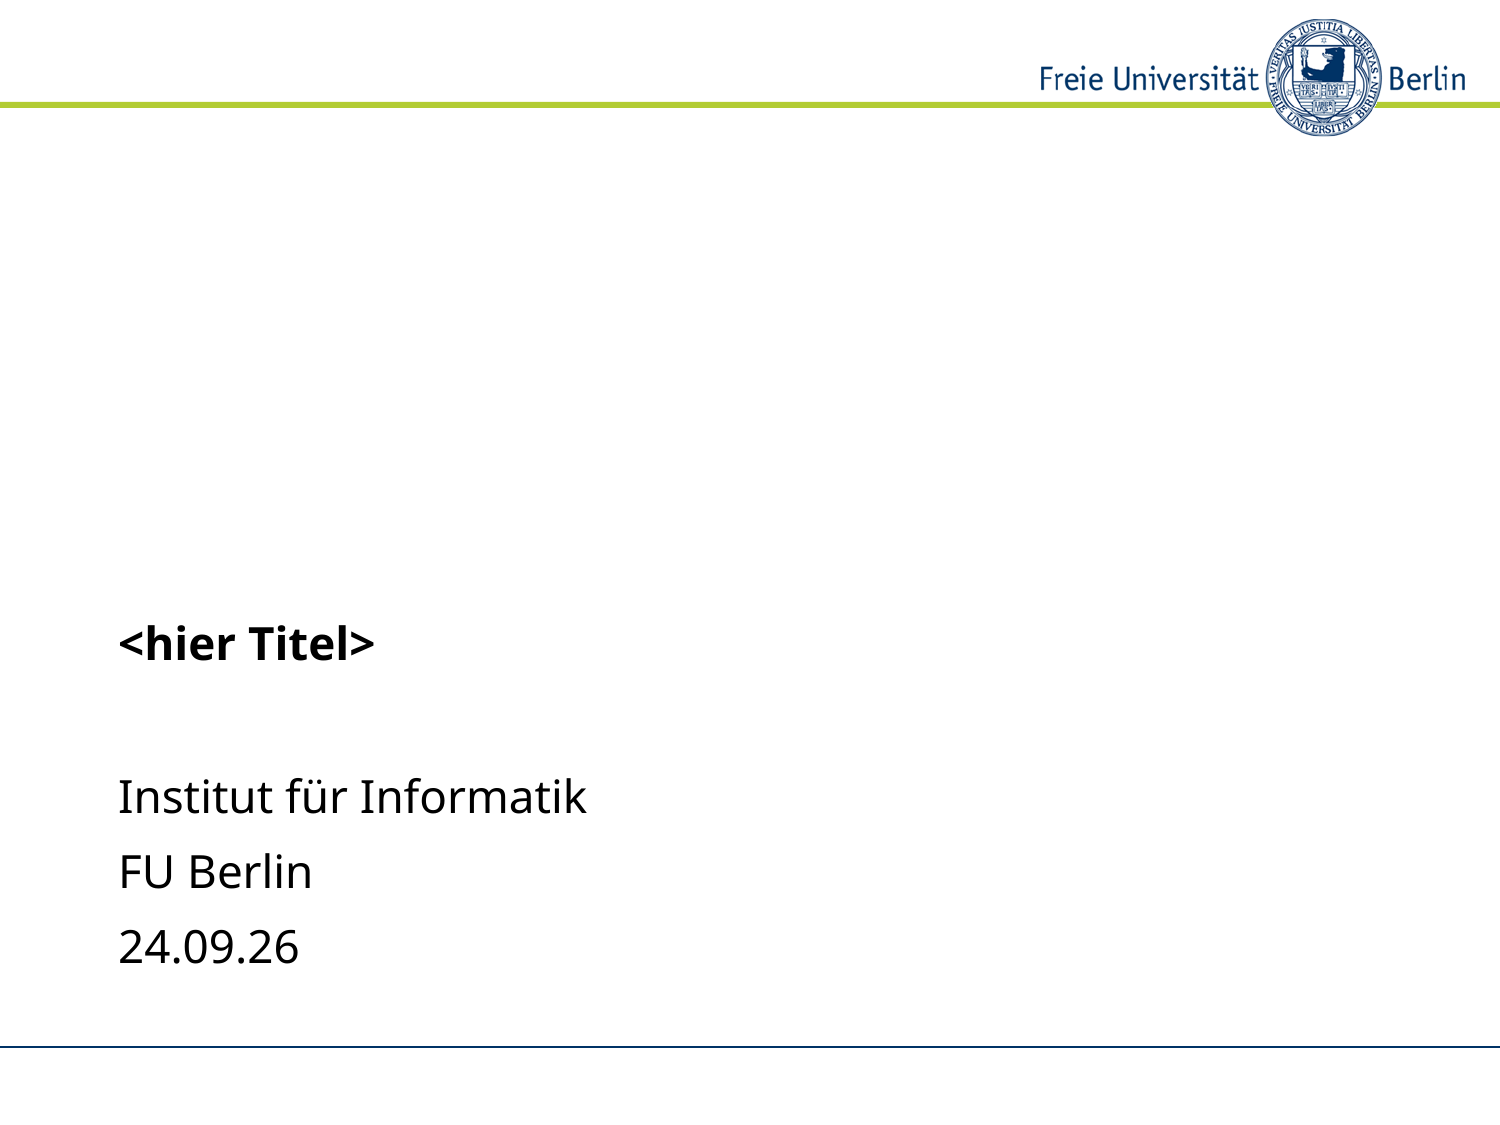

# <hier Titel>
Institut für Informatik
FU Berlin